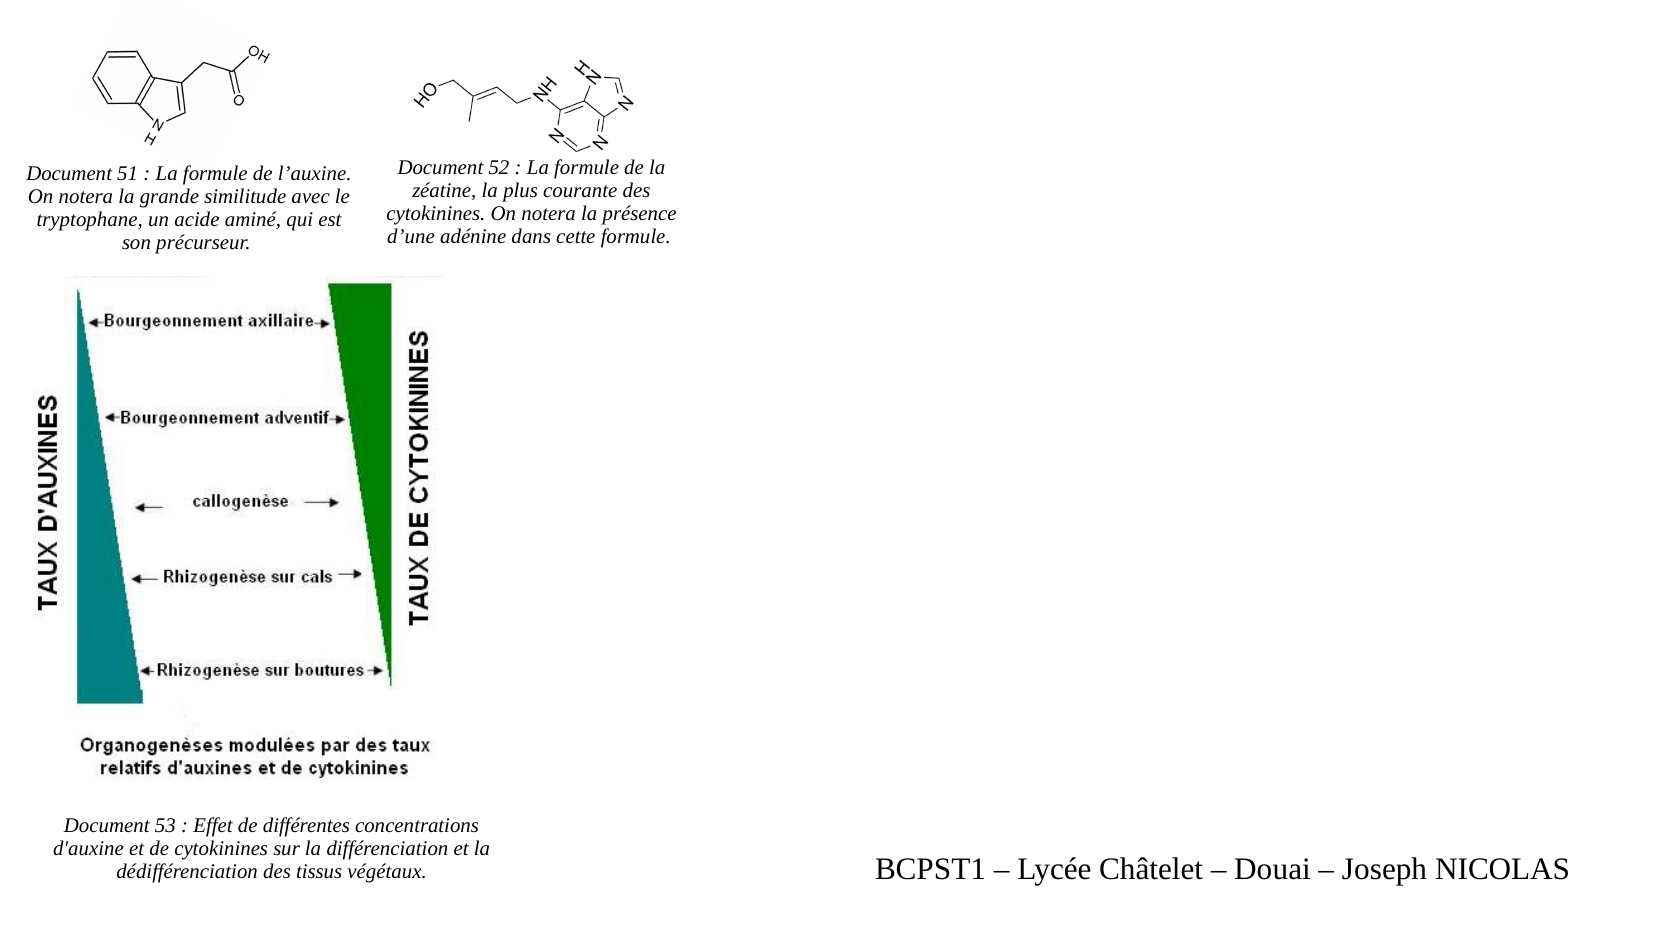

Document 52 : La formule de la zéatine, la plus courante des cytokinines. On notera la présence d’une adénine dans cette formule.
Document 51 : La formule de l’auxine. On notera la grande similitude avec le tryptophane, un acide aminé, qui est son précurseur.
Document 53 : Effet de différentes concentrations d'auxine et de cytokinines sur la différenciation et la dédifférenciation des tissus végétaux.
BCPST1 – Lycée Châtelet – Douai – Joseph NICOLAS